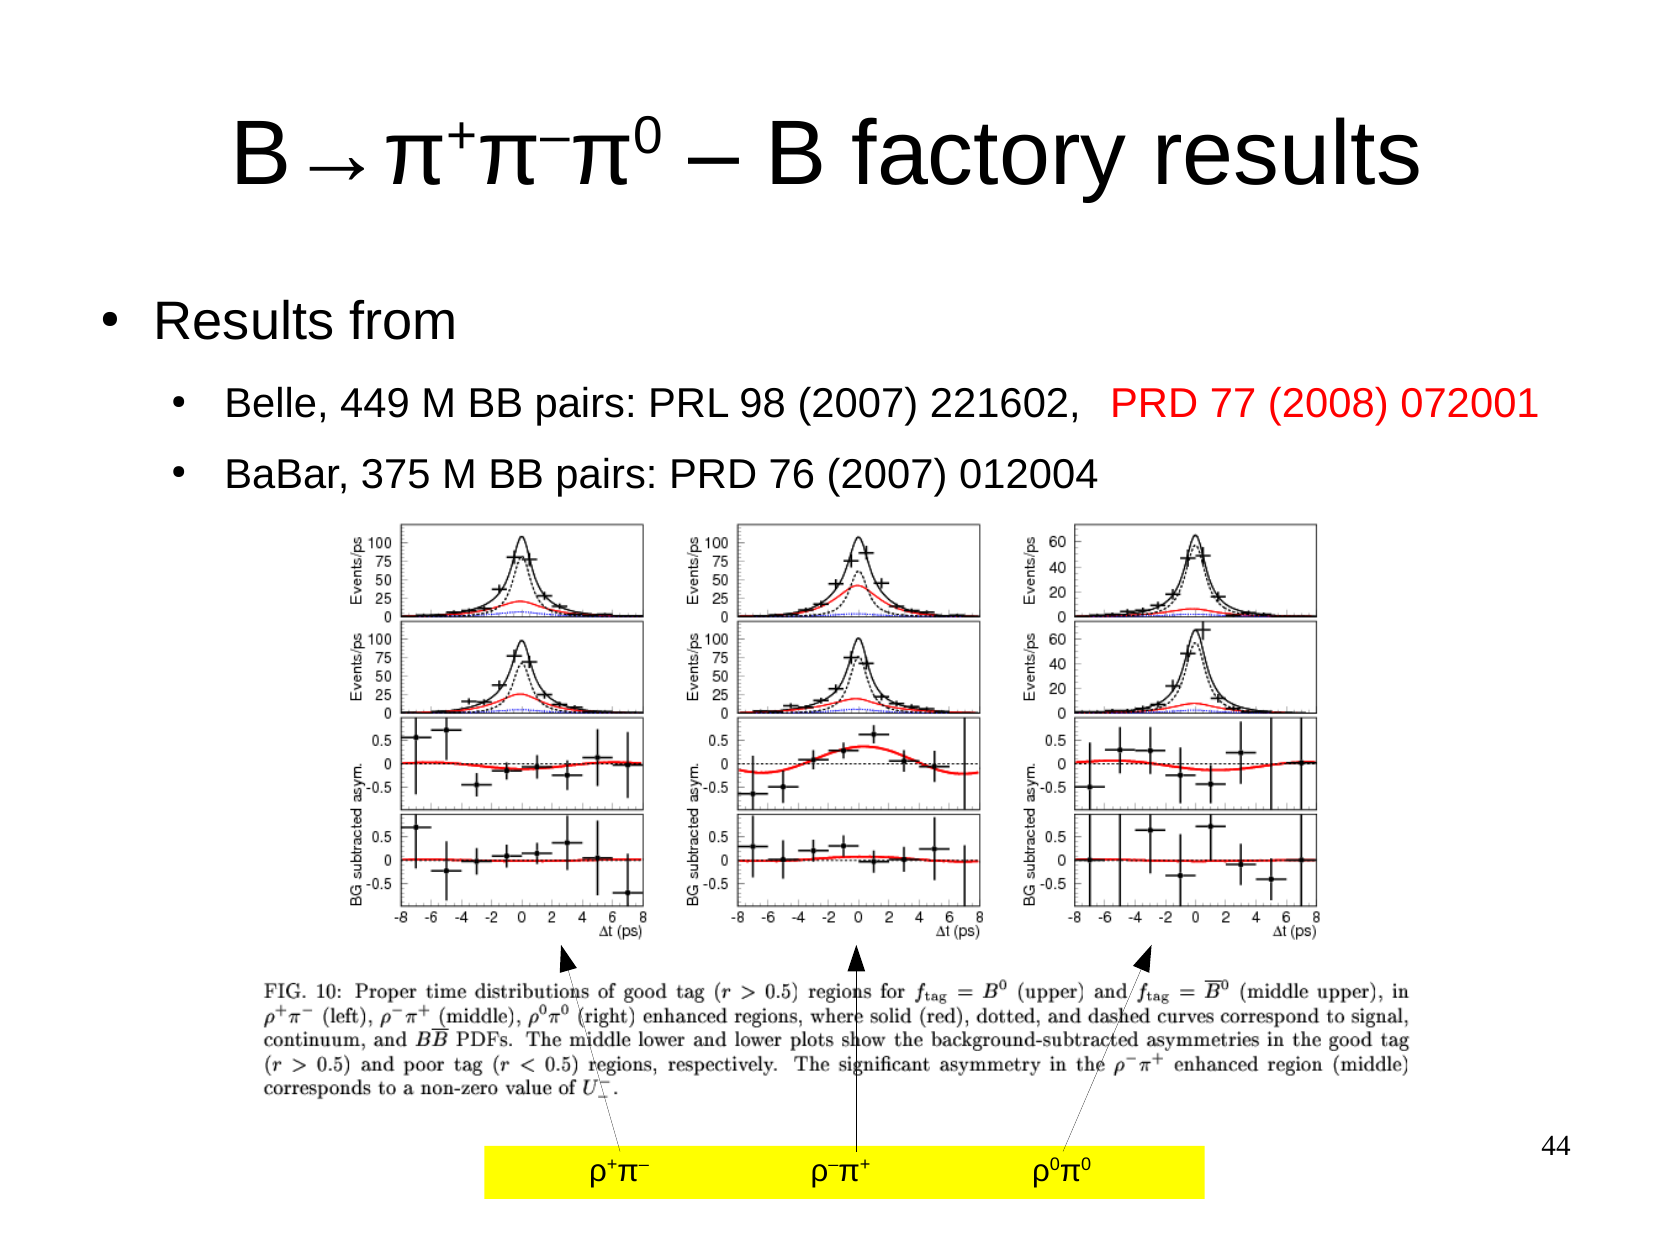

# B→π+π–π0 – B factory results
Results from
Belle, 449 M BB pairs: PRL 98 (2007) 221602, 	PRD 77 (2008) 072001
BaBar, 375 M BB pairs: PRD 76 (2007) 012004
44
ρ+π–			ρ–π+			ρ0π0